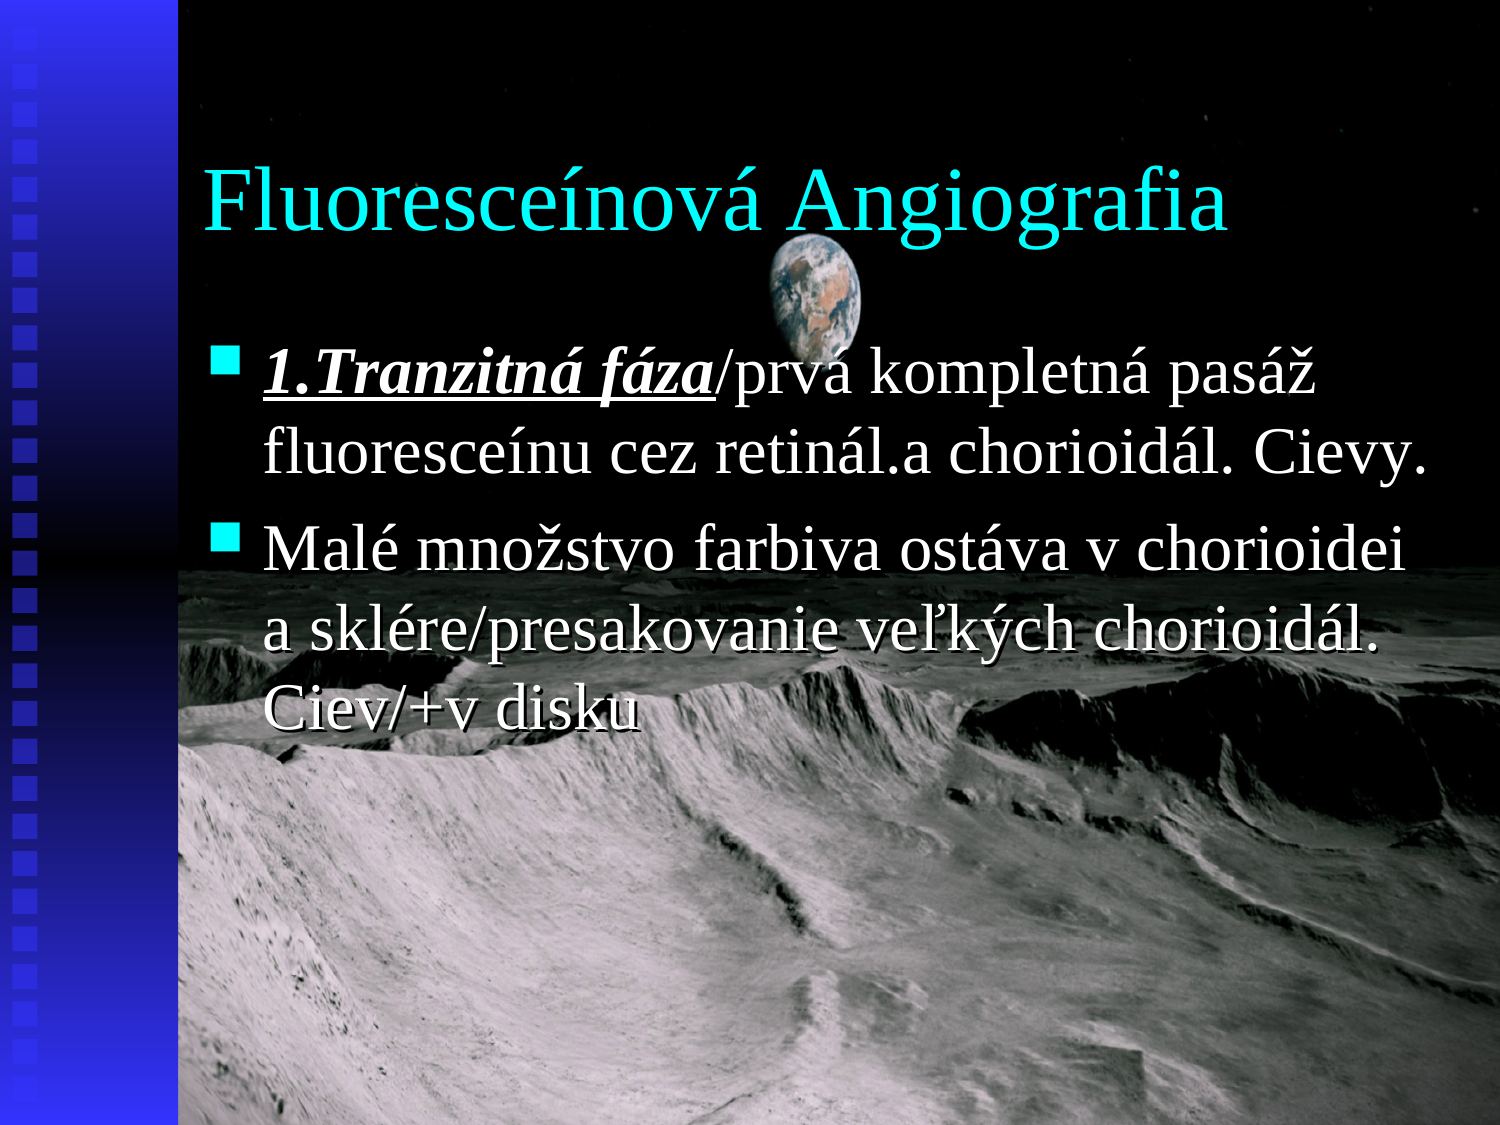

# Fluoresceínová Angiografia
1.Tranzitná fáza/prvá kompletná pasáž fluoresceínu cez retinál.a chorioidál. Cievy.
Malé množstvo farbiva ostáva v chorioidei a sklére/presakovanie veľkých chorioidál. Ciev/+v disku